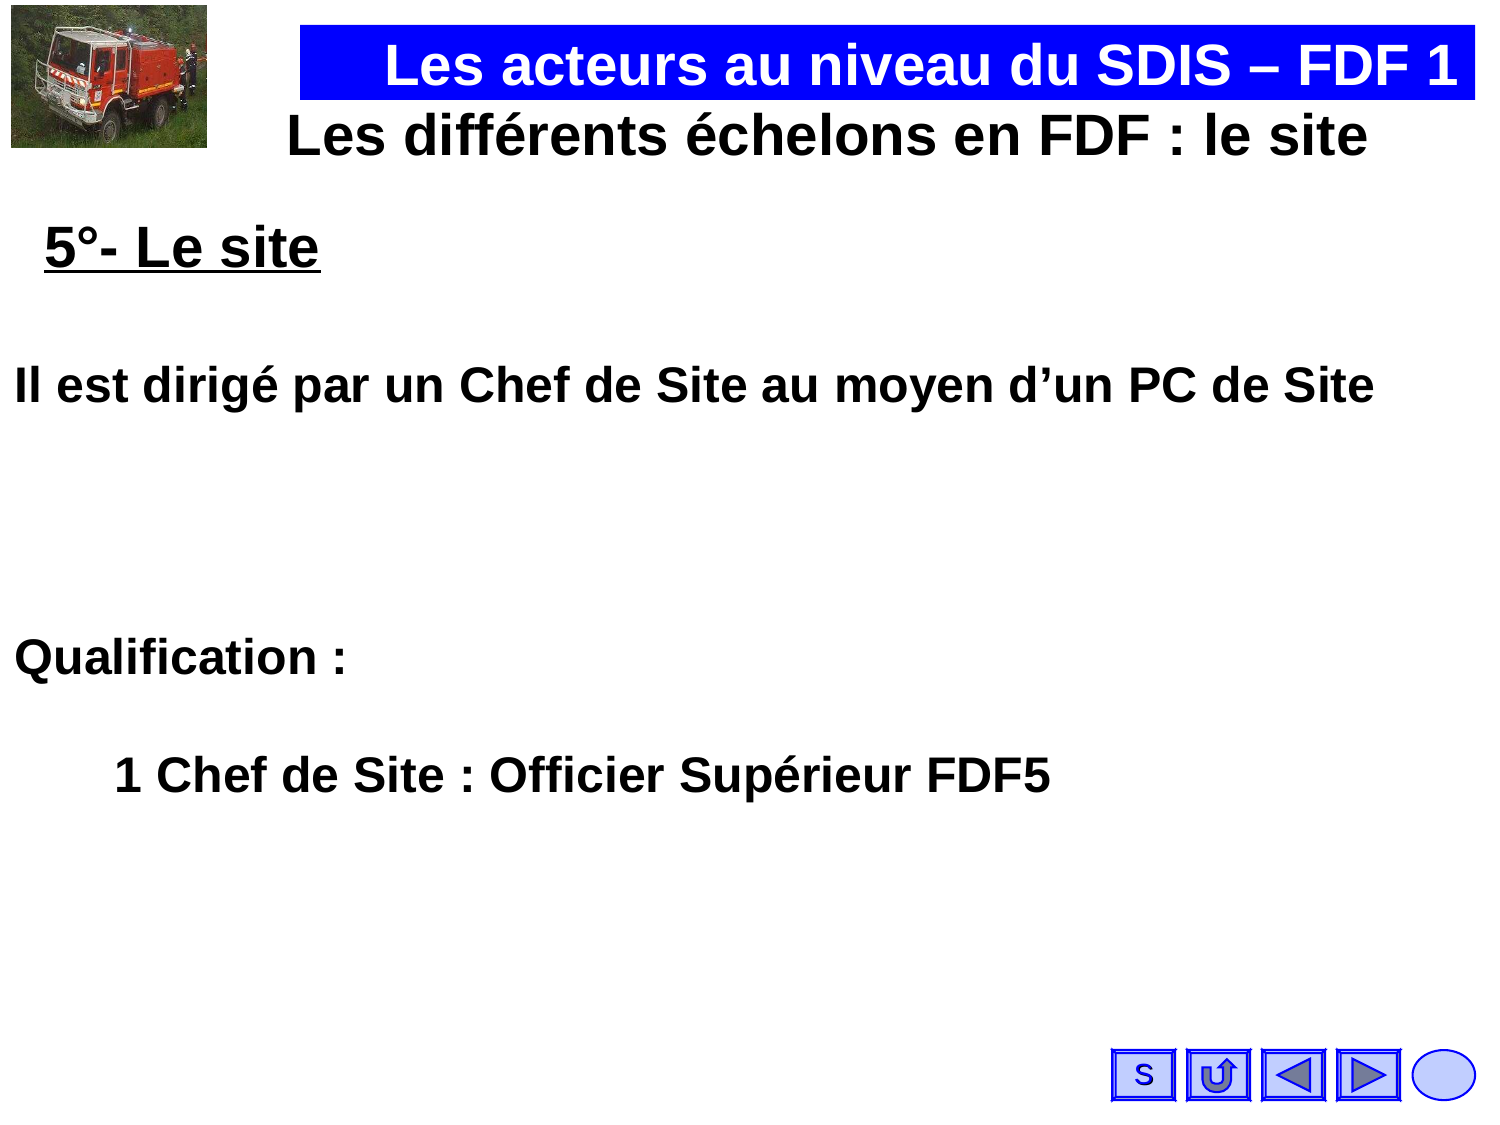

Les acteurs au niveau du SDIS – FDF 1
Les différents échelons en FDF : le site
5°- Le site
Il est dirigé par un Chef de Site au moyen d’un PC de Site
Qualification :
1 Chef de Site : Officier Supérieur FDF5